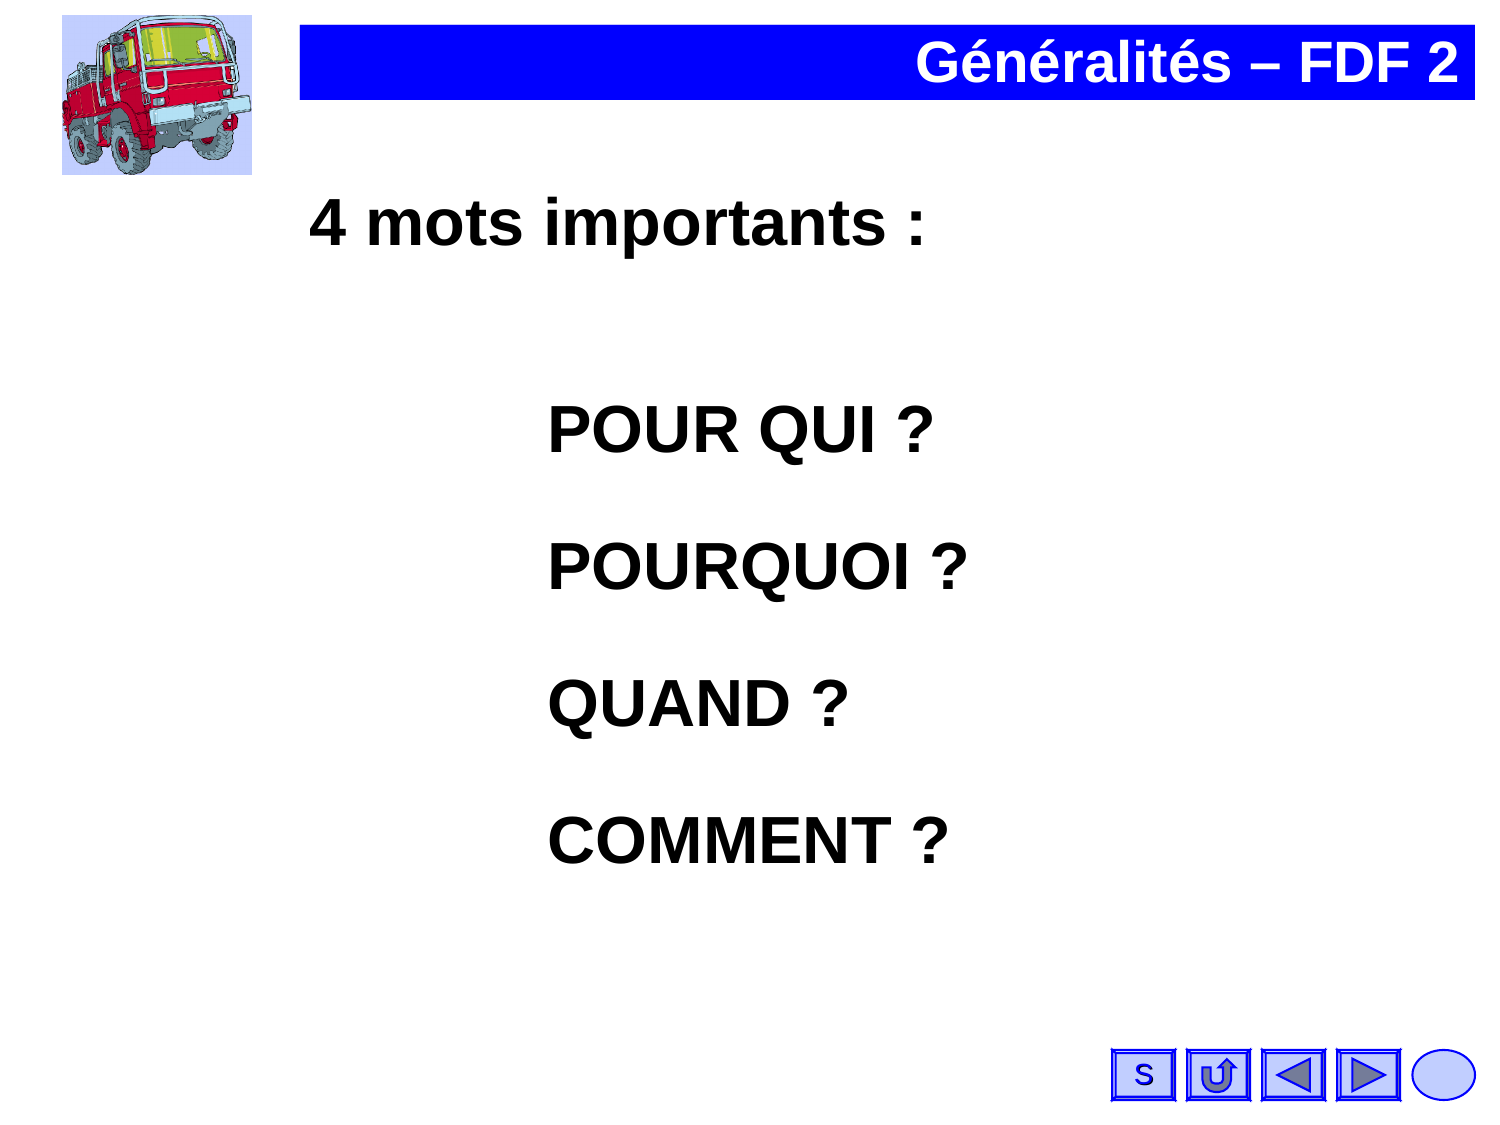

Généralités – FDF 2
4 mots importants :
 POUR QUI ?
 POURQUOI ?
 QUAND ?
 COMMENT ?